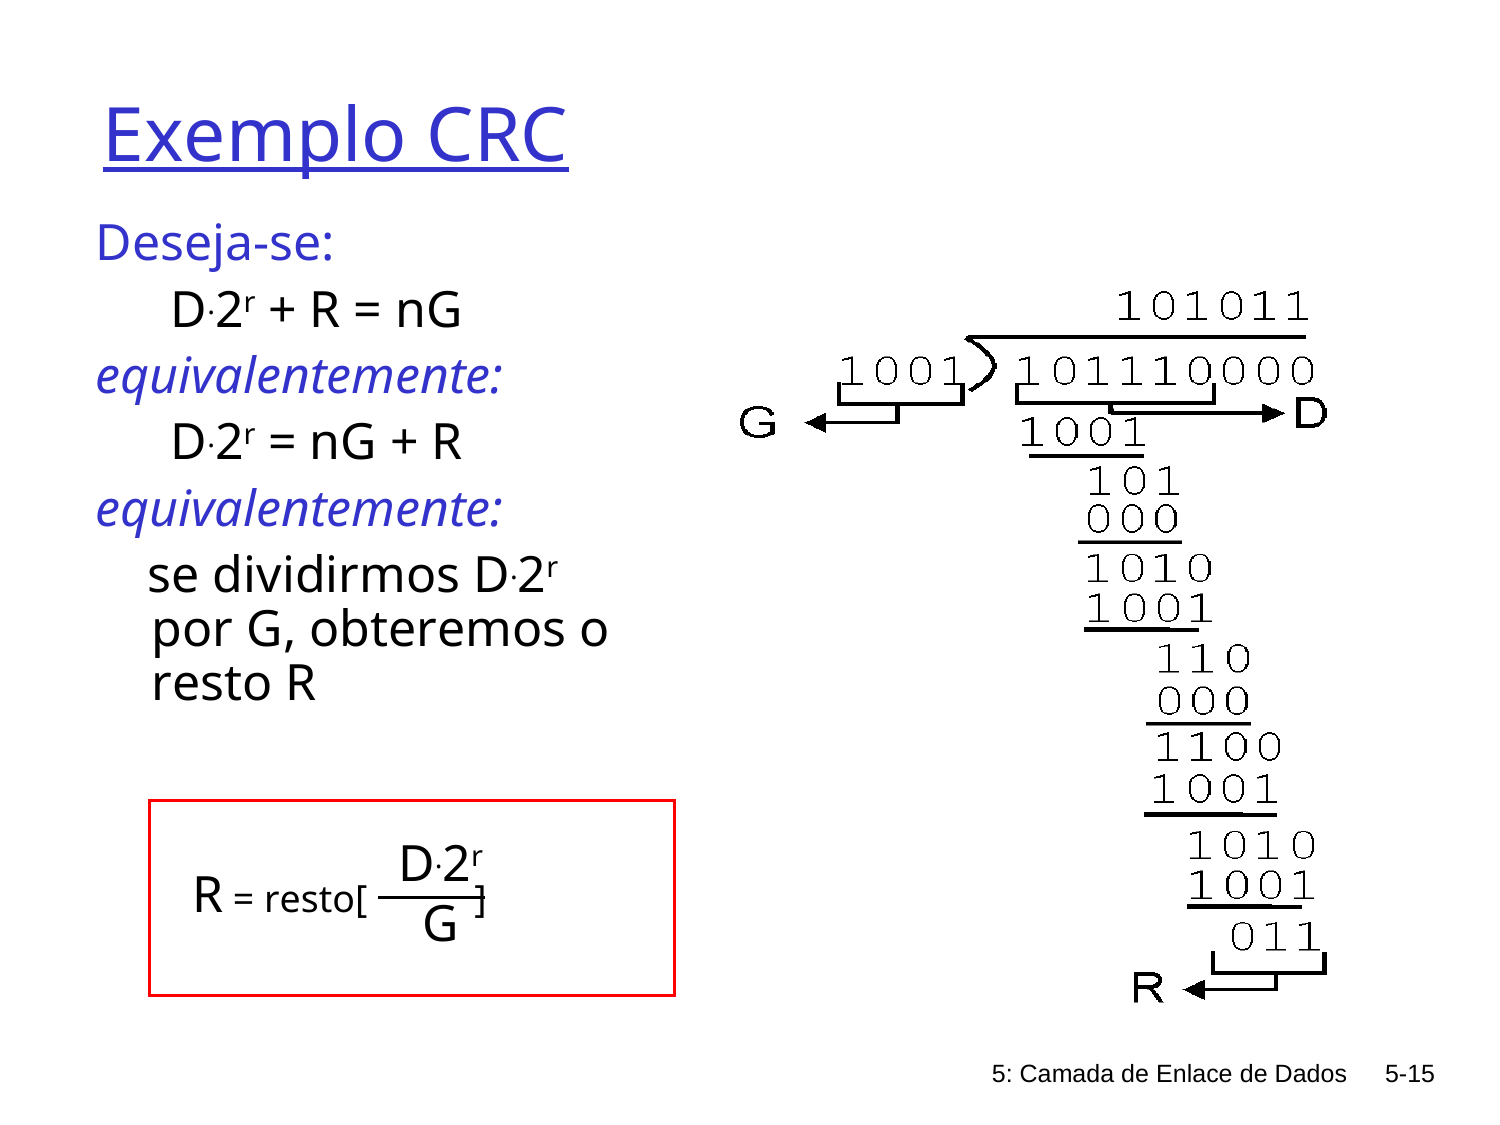

# Exemplo CRC
Deseja-se:
D.2r + R = nG
equivalentemente:
D.2r = nG + R
equivalentemente:
 se dividirmos D.2r por G, obteremos o resto R
D.2r
G
R = resto[ ]
5: Camada de Enlace de Dados